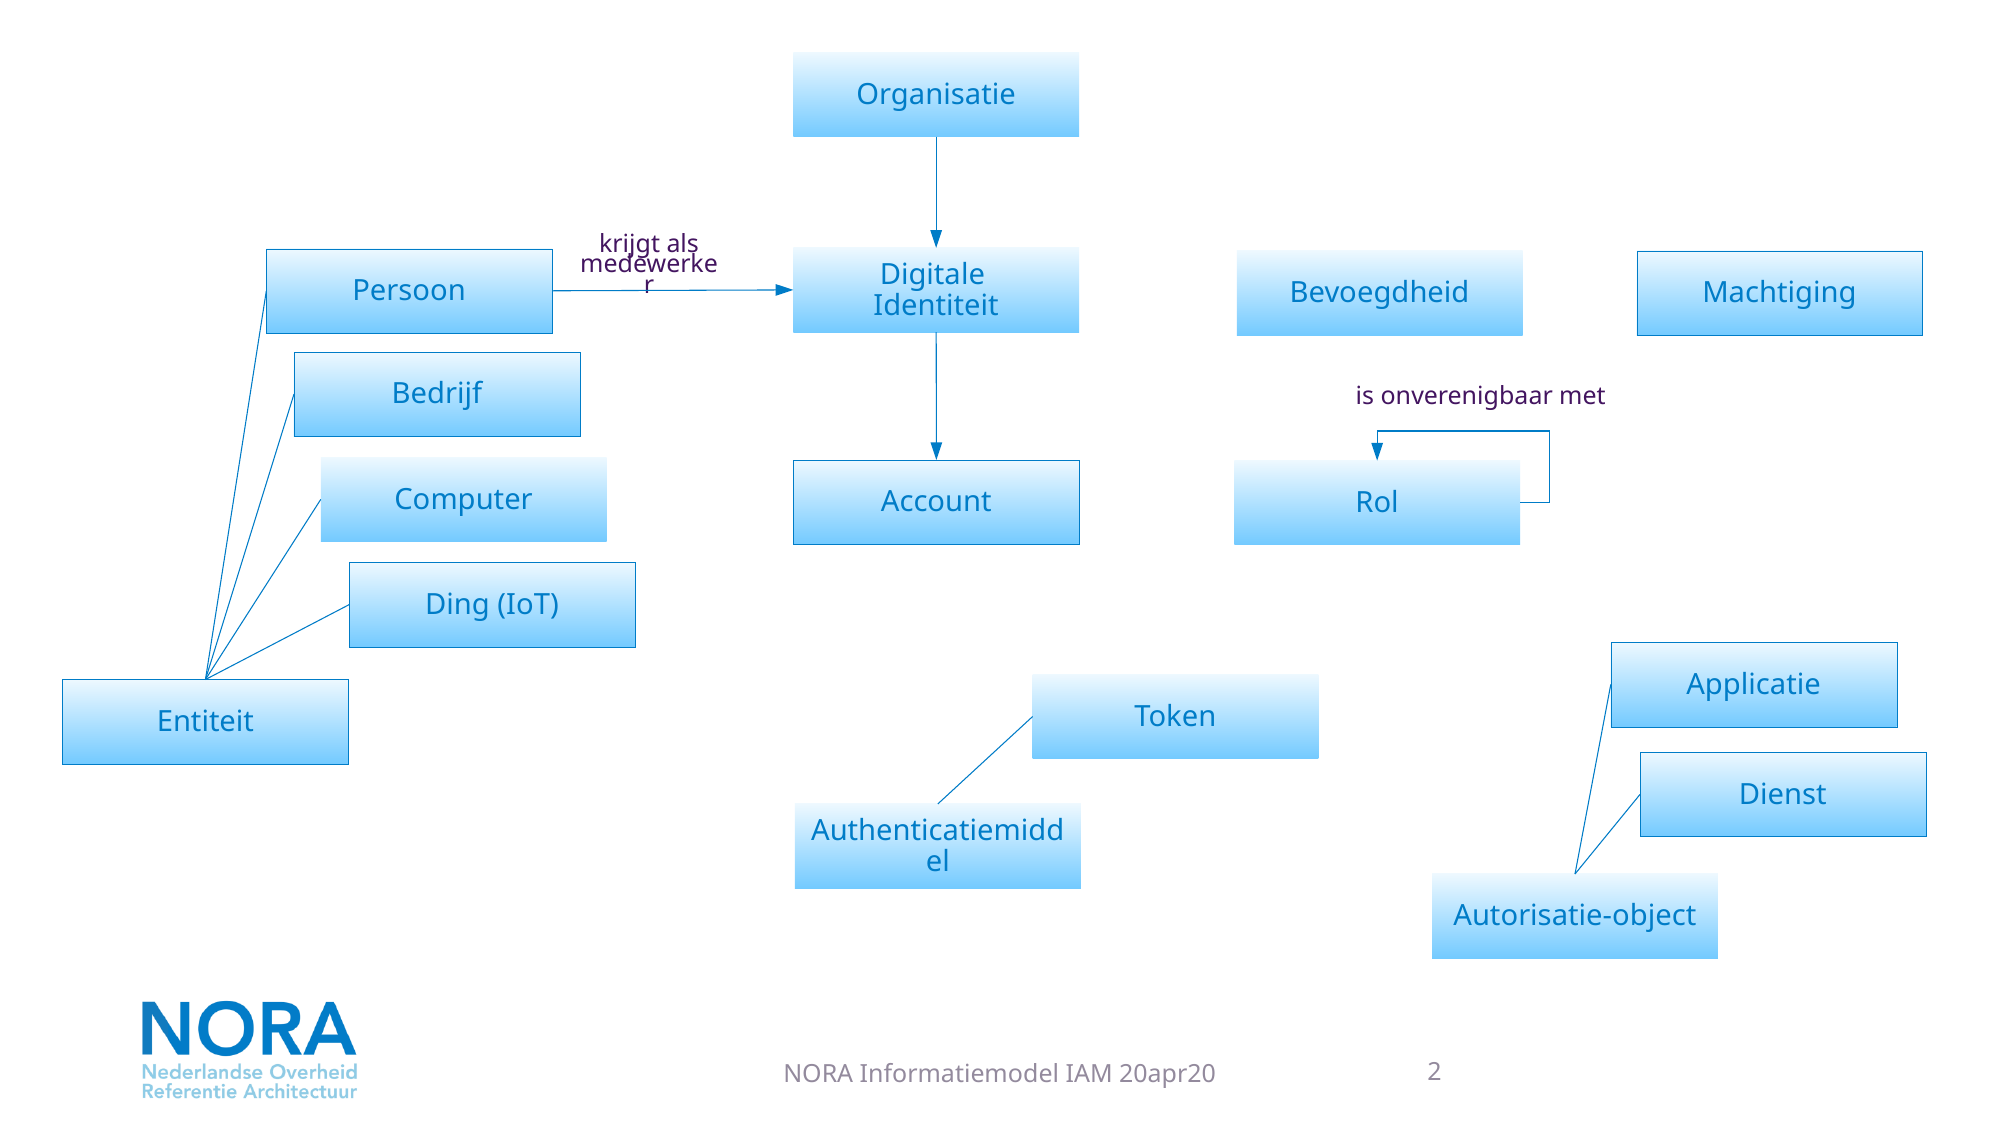

Organisatie
krijgt als medewerker
Digitale
Identiteit
Persoon
Bevoegdheid
Machtiging
Bedrijf
is onverenigbaar met
Computer
Account
Rol
Ding (IoT)
Applicatie
Token
Entiteit
Dienst
Authenticatiemiddel
Autorisatie-object
NORA Informatiemodel IAM 20apr20